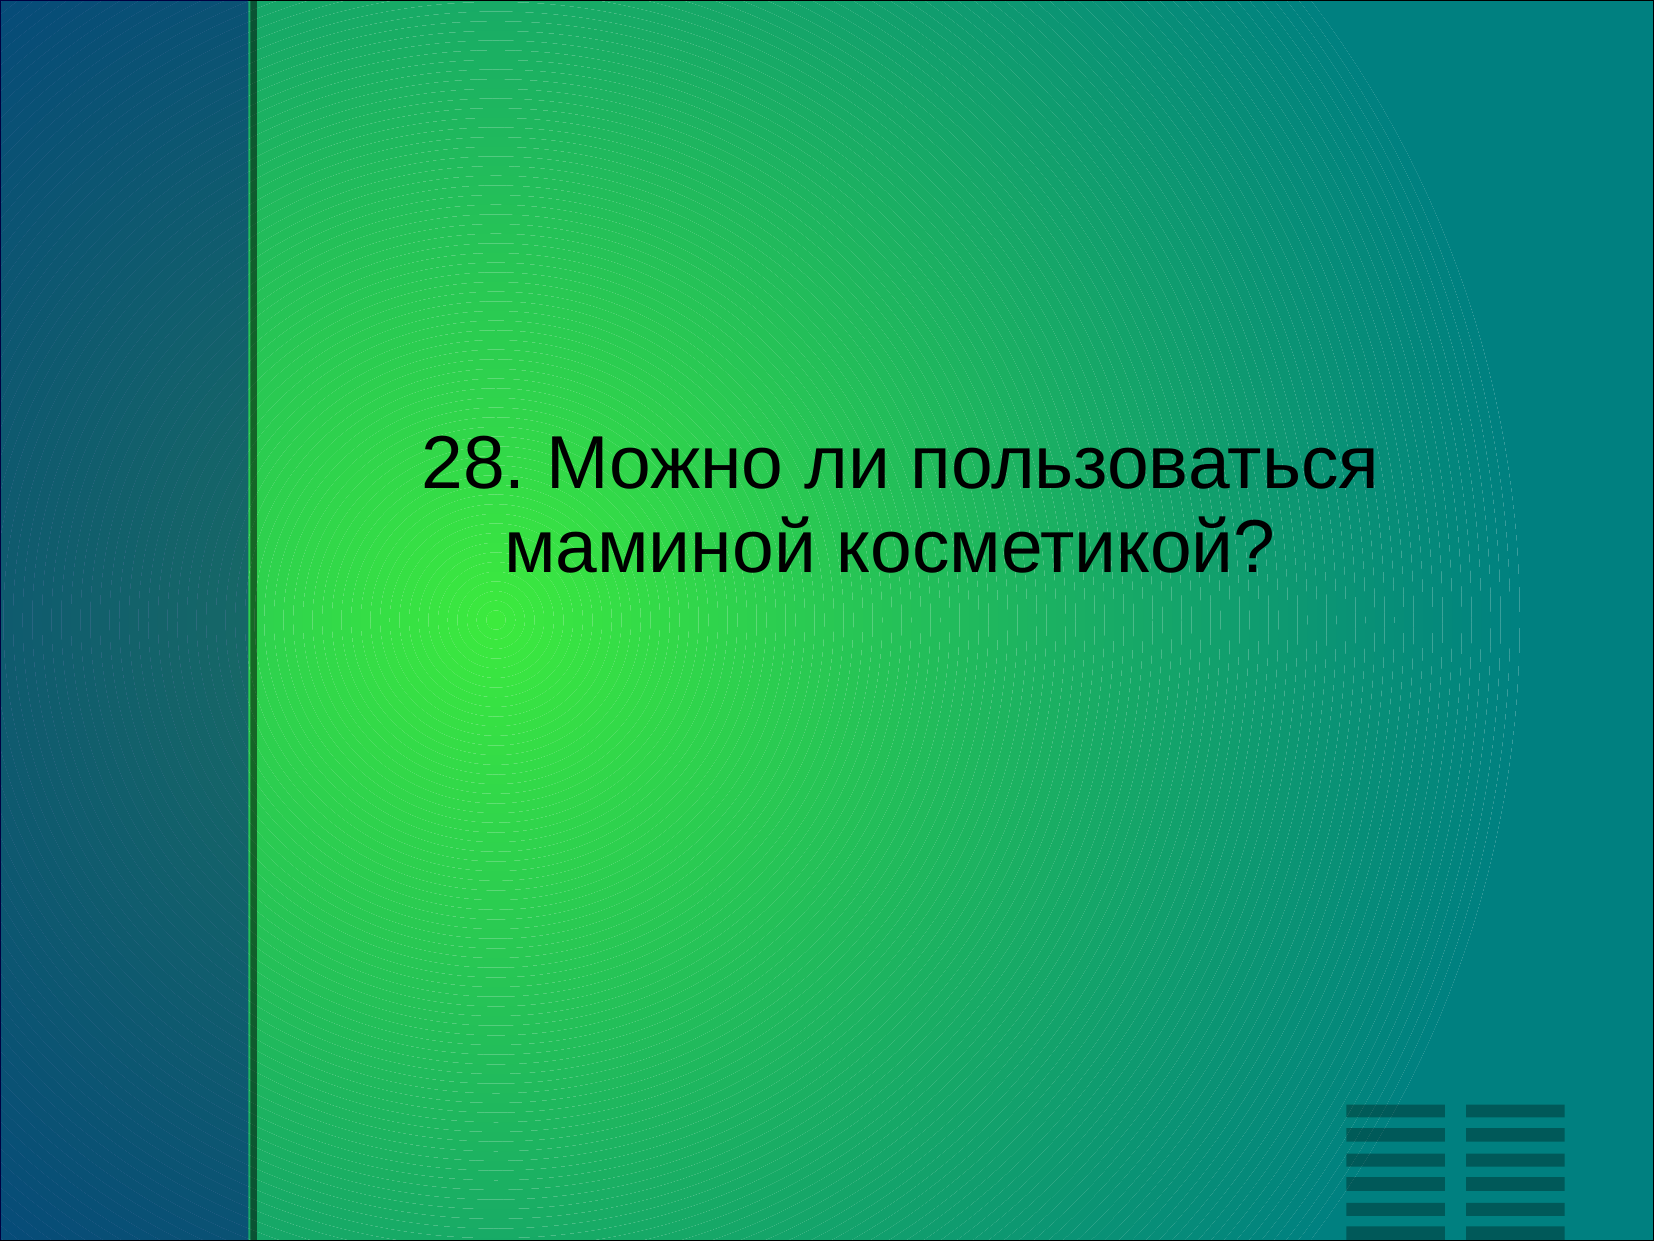

#
28. Можно ли пользоваться маминой косметикой?